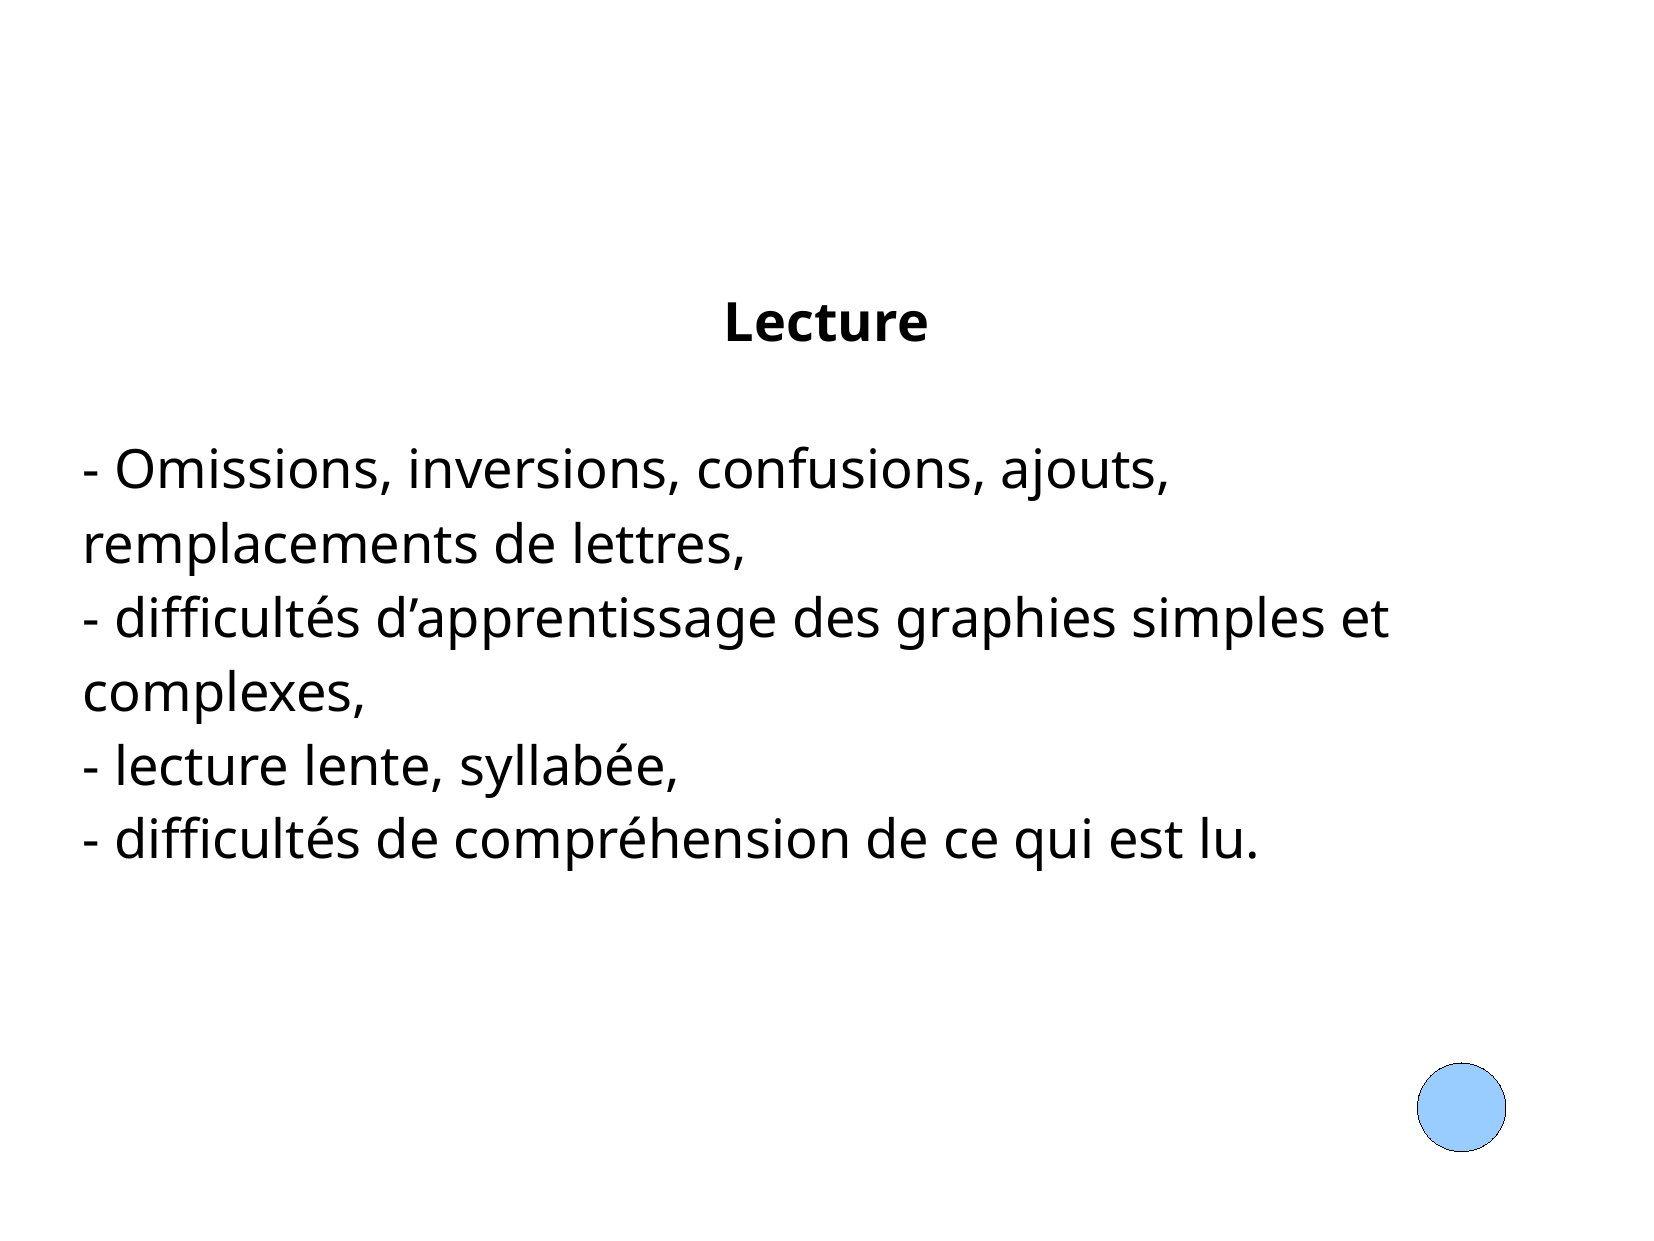

# Lecture
- Omissions, inversions, confusions, ajouts, remplacements de lettres,
- difficultés d’apprentissage des graphies simples et complexes,
- lecture lente, syllabée,
- difficultés de compréhension de ce qui est lu.